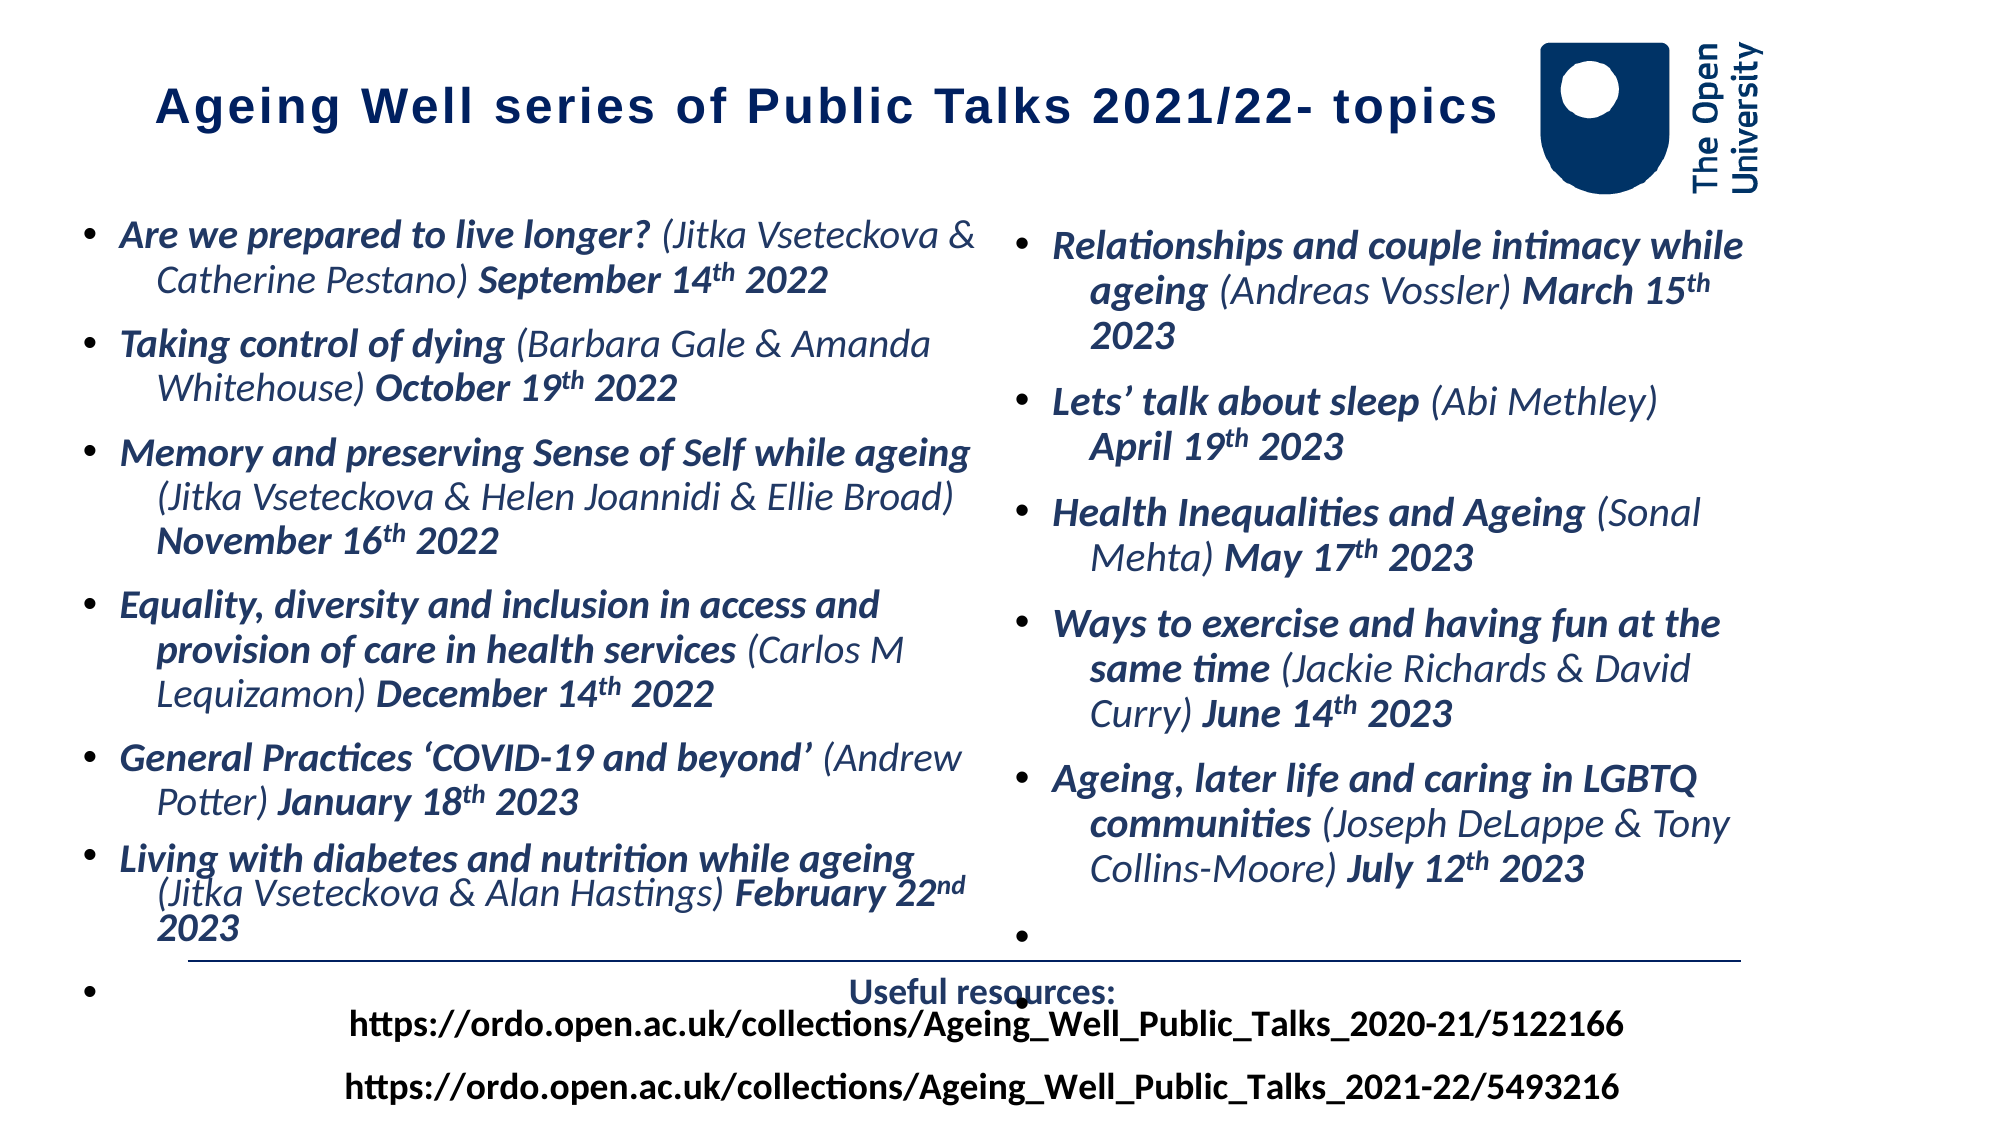

# Ageing Well series of Public Talks 2021/22- topics
Are we prepared to live longer? (Jitka Vseteckova & Catherine Pestano) September 14th 2022
Taking control of dying (Barbara Gale & Amanda Whitehouse) October 19th 2022
Memory and preserving Sense of Self while ageing (Jitka Vseteckova & Helen Joannidi & Ellie Broad) November 16th 2022
Equality, diversity and inclusion in access and provision of care in health services (Carlos M Lequizamon) December 14th 2022
General Practices ‘COVID-19 and beyond’ (Andrew Potter) January 18th 2023
Living with diabetes and nutrition while ageing (Jitka Vseteckova & Alan Hastings) February 22nd 2023
Relationships and couple intimacy while ageing (Andreas Vossler) March 15th 2023
Lets’ talk about sleep (Abi Methley) April 19th 2023
Health Inequalities and Ageing (Sonal Mehta) May 17th 2023
Ways to exercise and having fun at the same time (Jackie Richards & David Curry) June 14th 2023
Ageing, later life and caring in LGBTQ communities (Joseph DeLappe & Tony Collins-Moore) July 12th 2023
Useful resources:
https://ordo.open.ac.uk/collections/Ageing_Well_Public_Talks_2020-21/5122166
https://ordo.open.ac.uk/collections/Ageing_Well_Public_Talks_2021-22/5493216